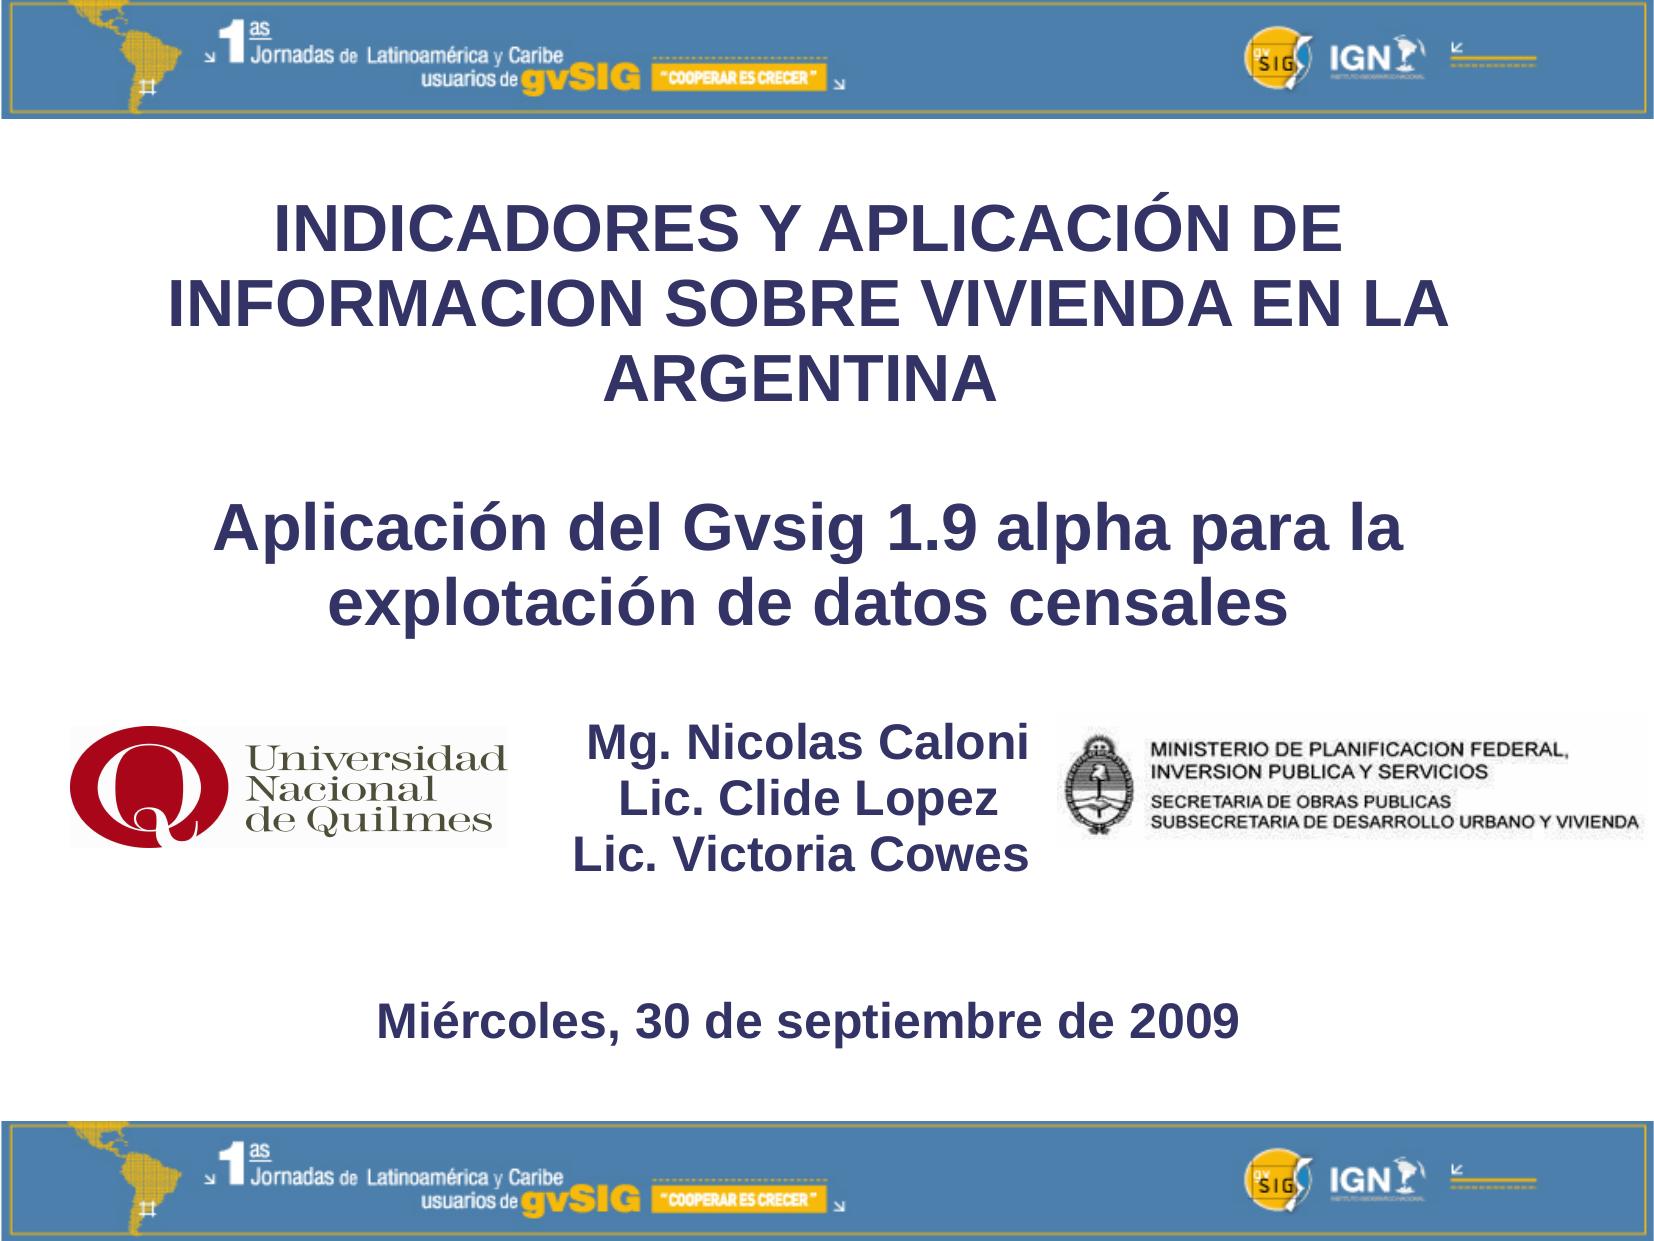

INDICADORES Y APLICACIÓN DE INFORMACION SOBRE VIVIENDA EN LA ARGENTINA
Aplicación del Gvsig 1.9 alpha para la explotación de datos censales
Mg. Nicolas Caloni
Lic. Clide Lopez
Lic. Victoria Cowes
Miércoles, 30 de septiembre de 2009